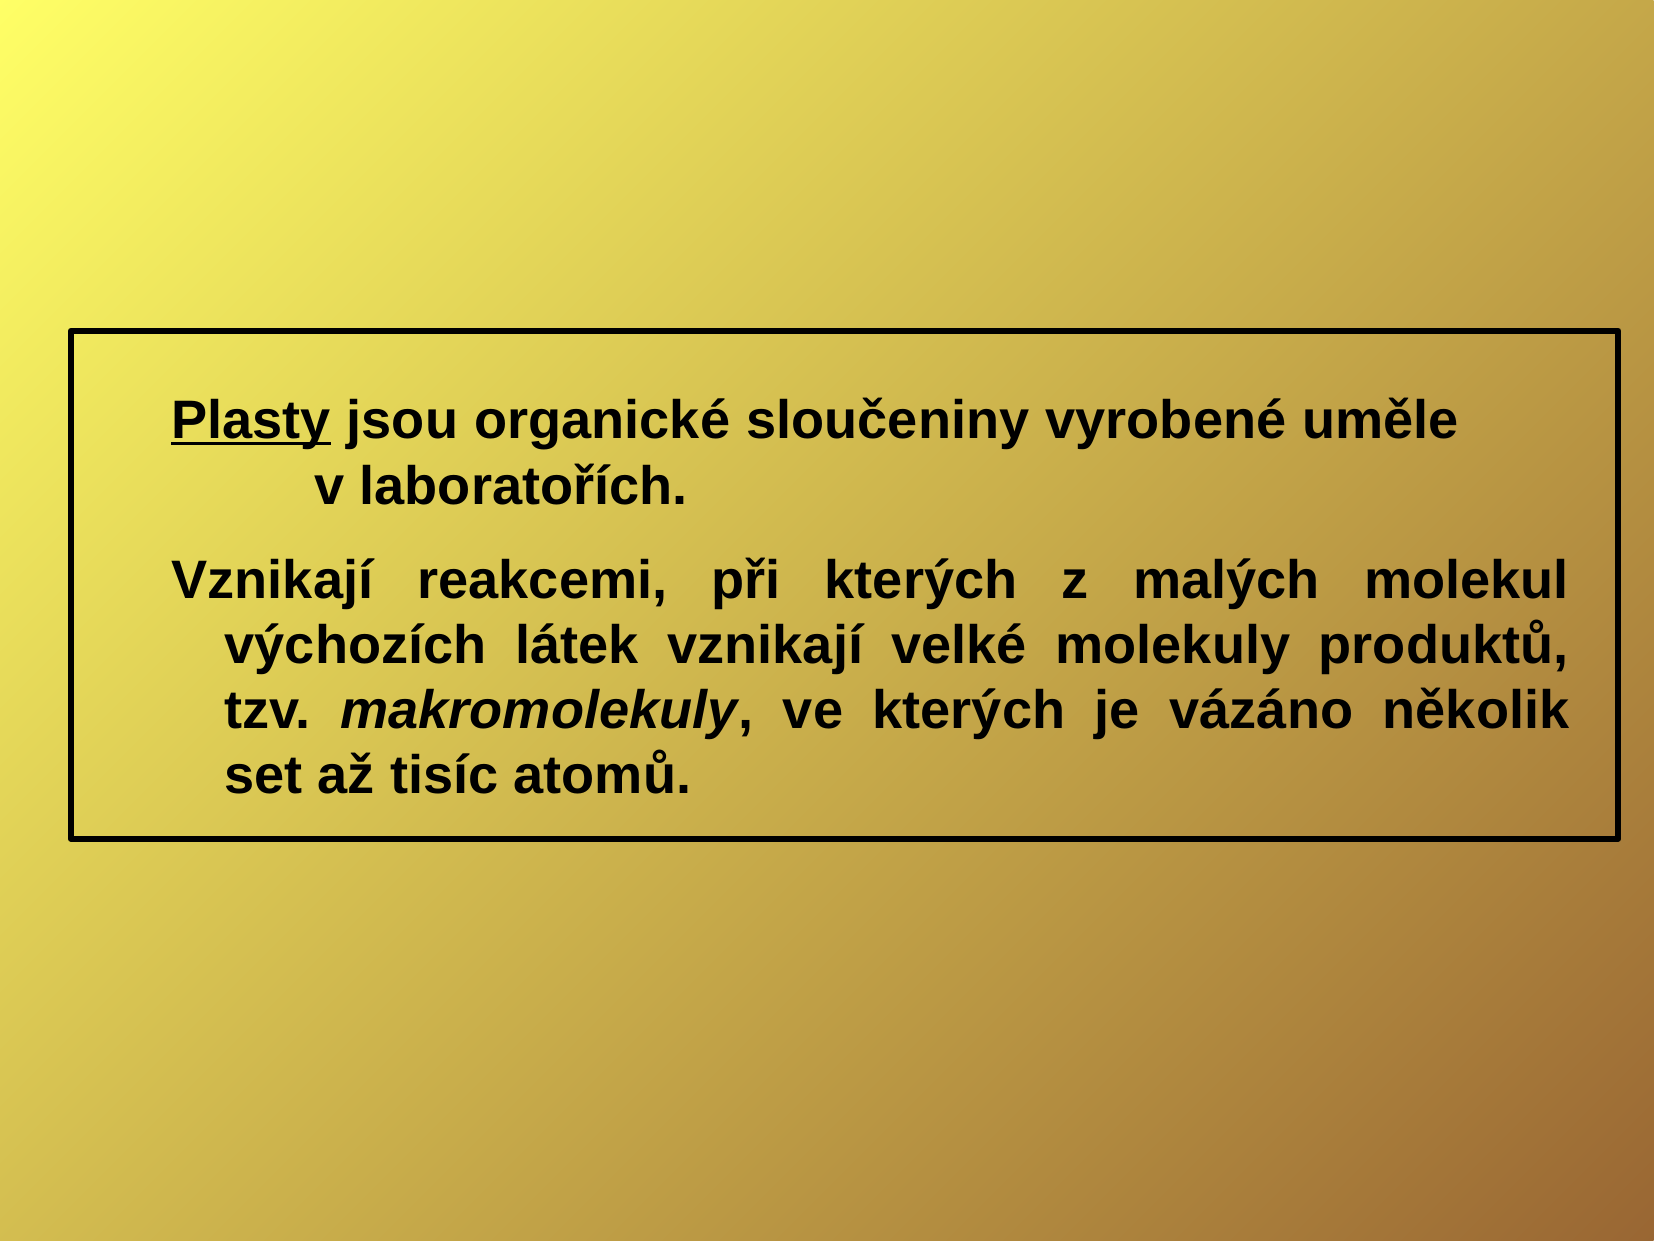

# Plasty jsou organické sloučeniny vyrobené uměle v laboratořích.
Vznikají reakcemi, při kterých z malých molekul výchozích látek vznikají velké molekuly produktů, tzv. makromolekuly, ve kterých je vázáno několik set až tisíc atomů.